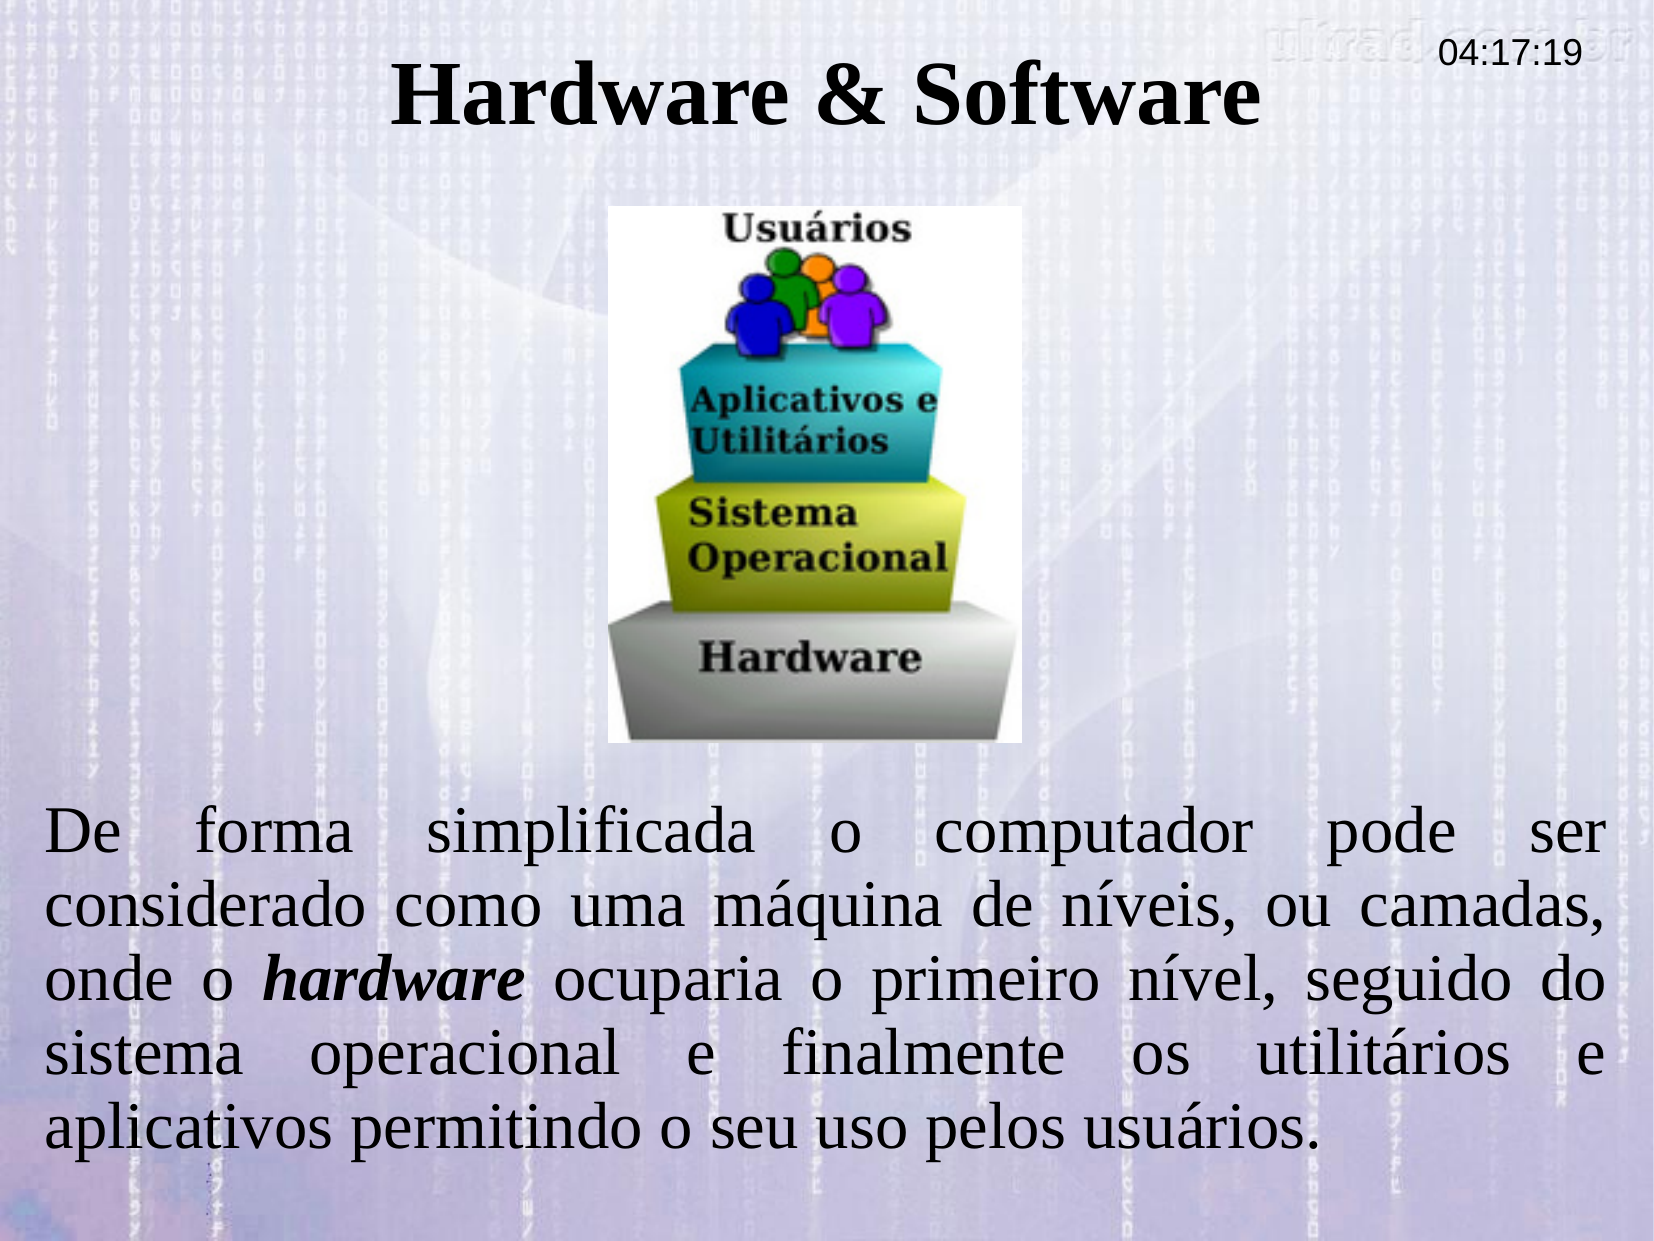

03:10:27
Hardware & Software
De forma simplificada o computador pode ser considerado como uma máquina de níveis, ou camadas, onde o hardware ocuparia o primeiro nível, seguido do sistema operacional e finalmente os utilitários e aplicativos permitindo o seu uso pelos usuários.